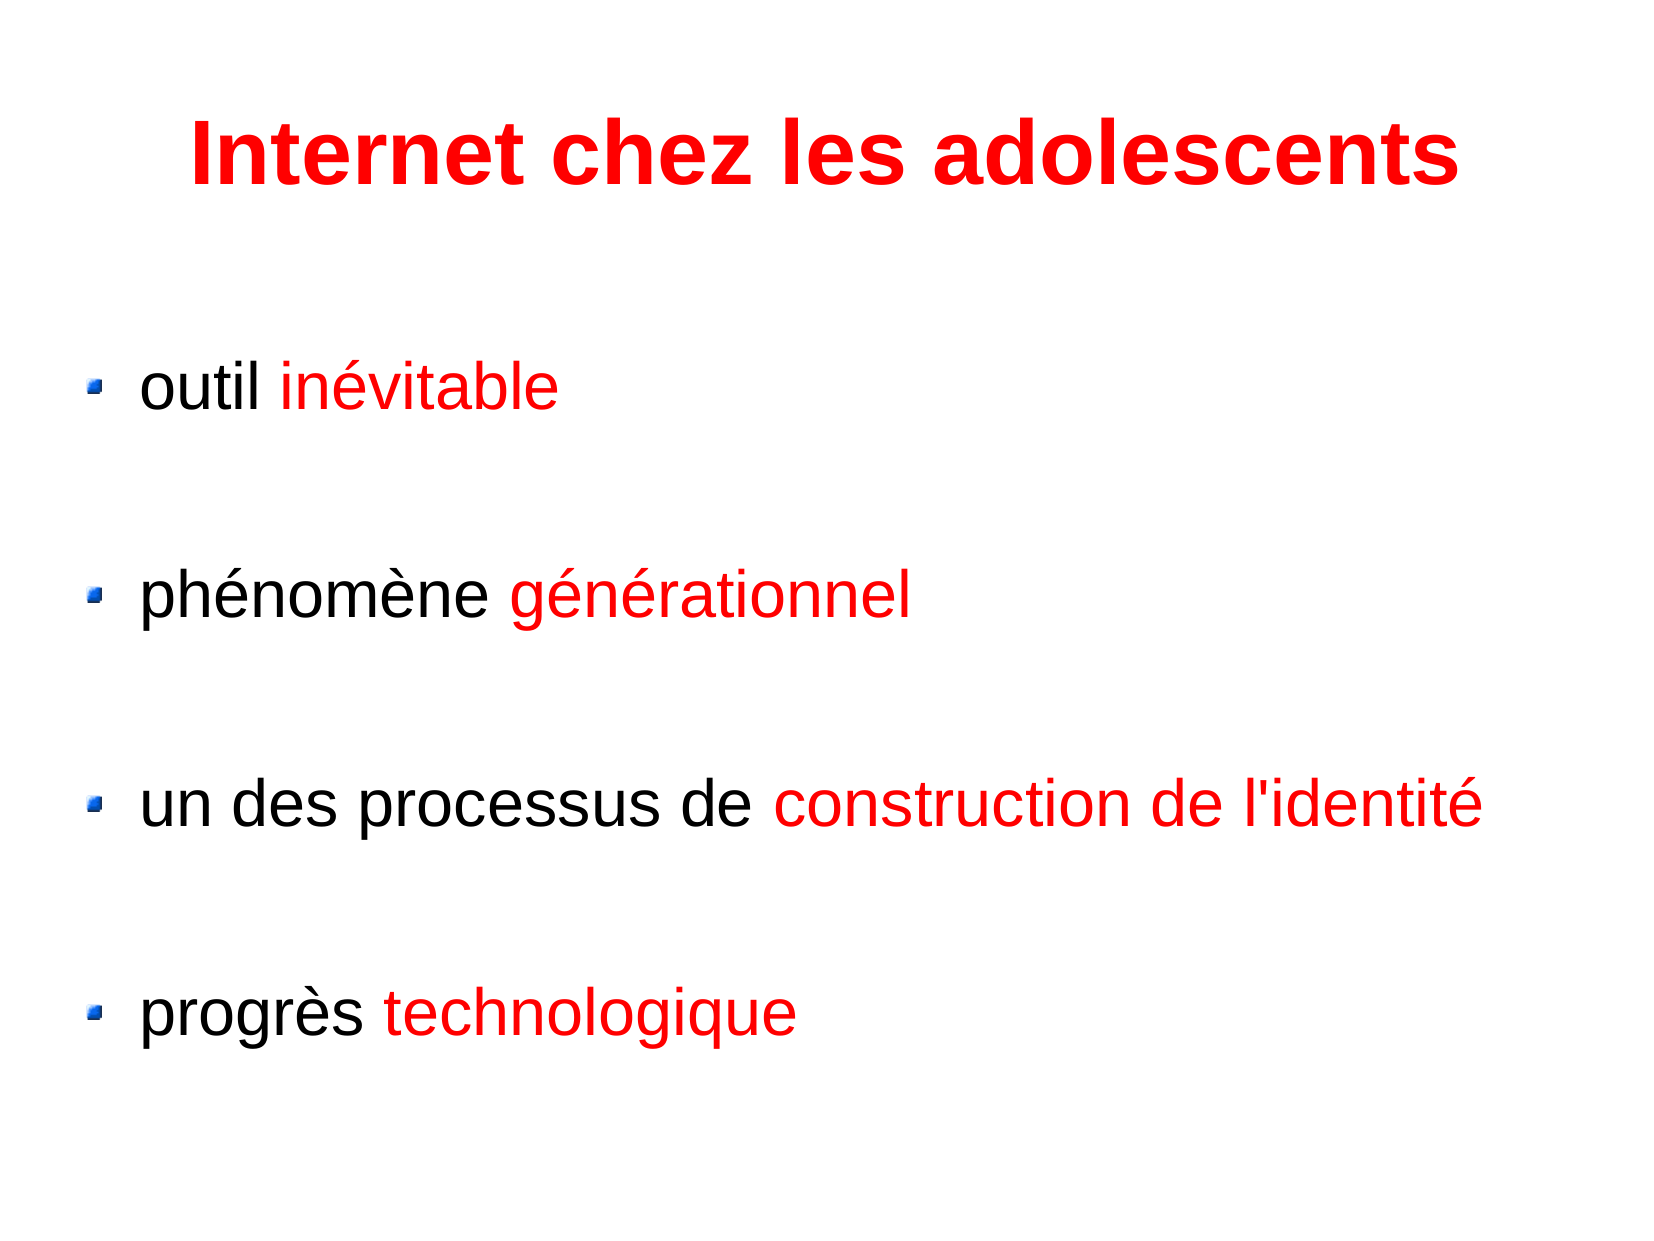

# Internet chez les adolescents
outil inévitable
phénomène générationnel
un des processus de construction de l'identité
progrès technologique